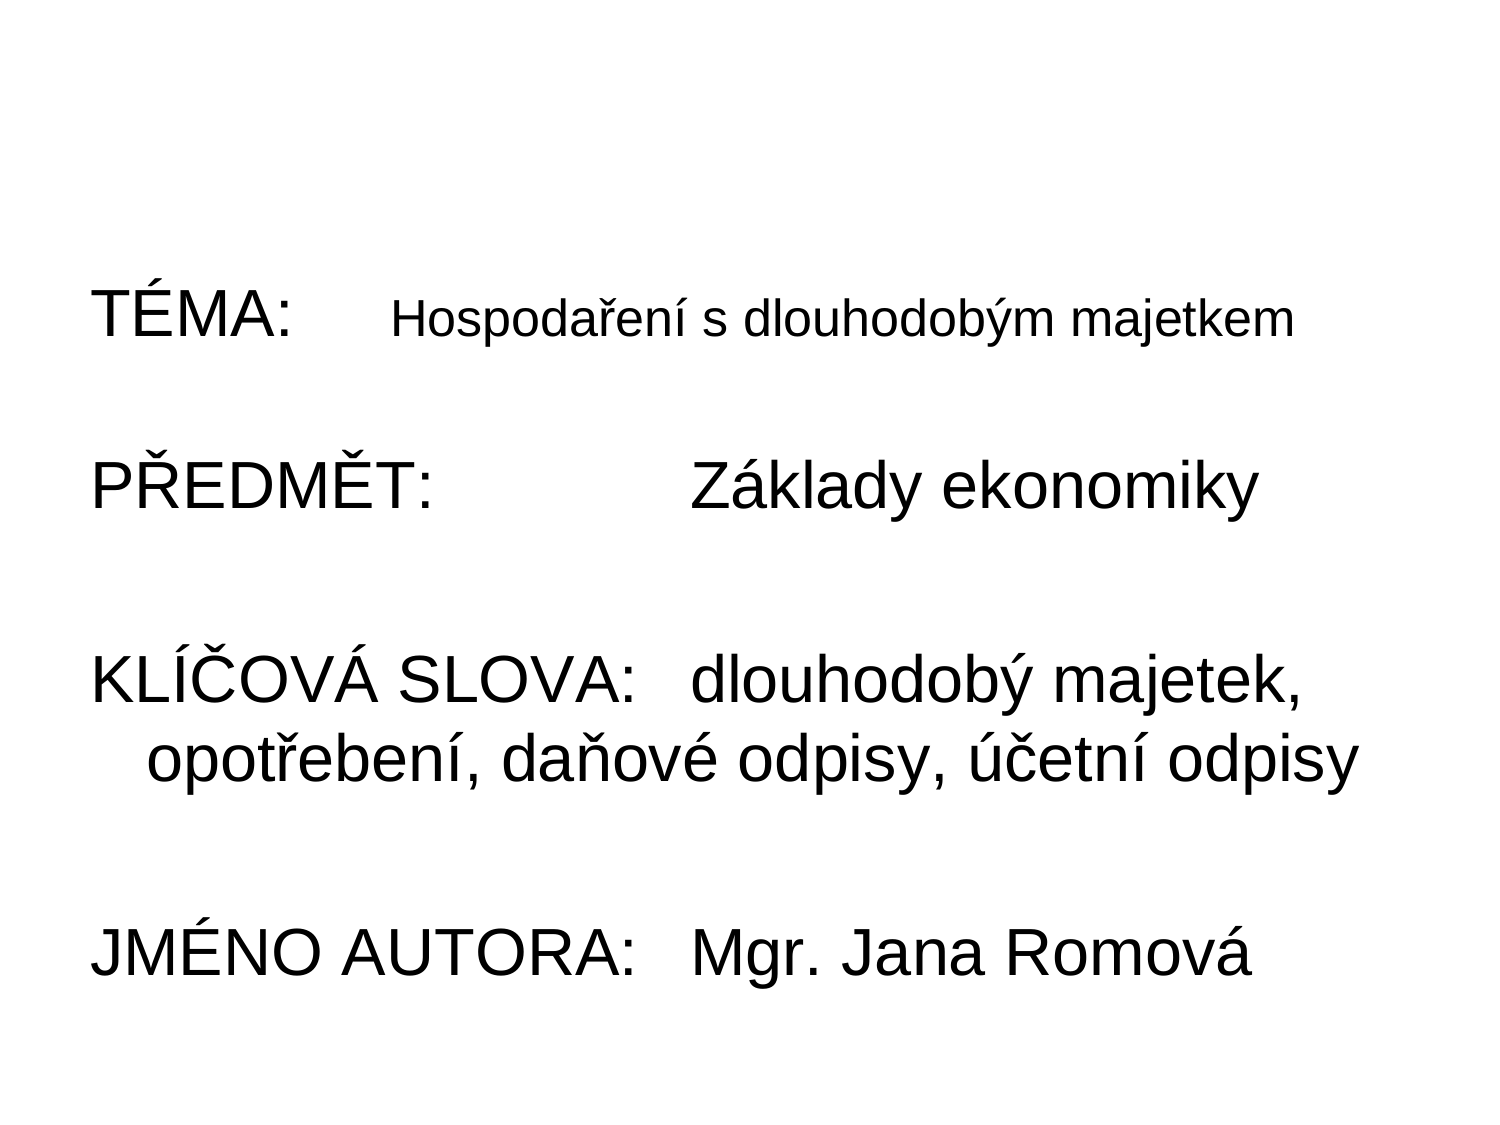

# TÉMA:	Hospodaření s dlouhodobým majetkem
PŘEDMĚT:		Základy ekonomiky
KLÍČOVÁ SLOVA:	dlouhodobý majetek, opotřebení, daňové odpisy, účetní odpisy
JMÉNO AUTORA:	Mgr. Jana Romová